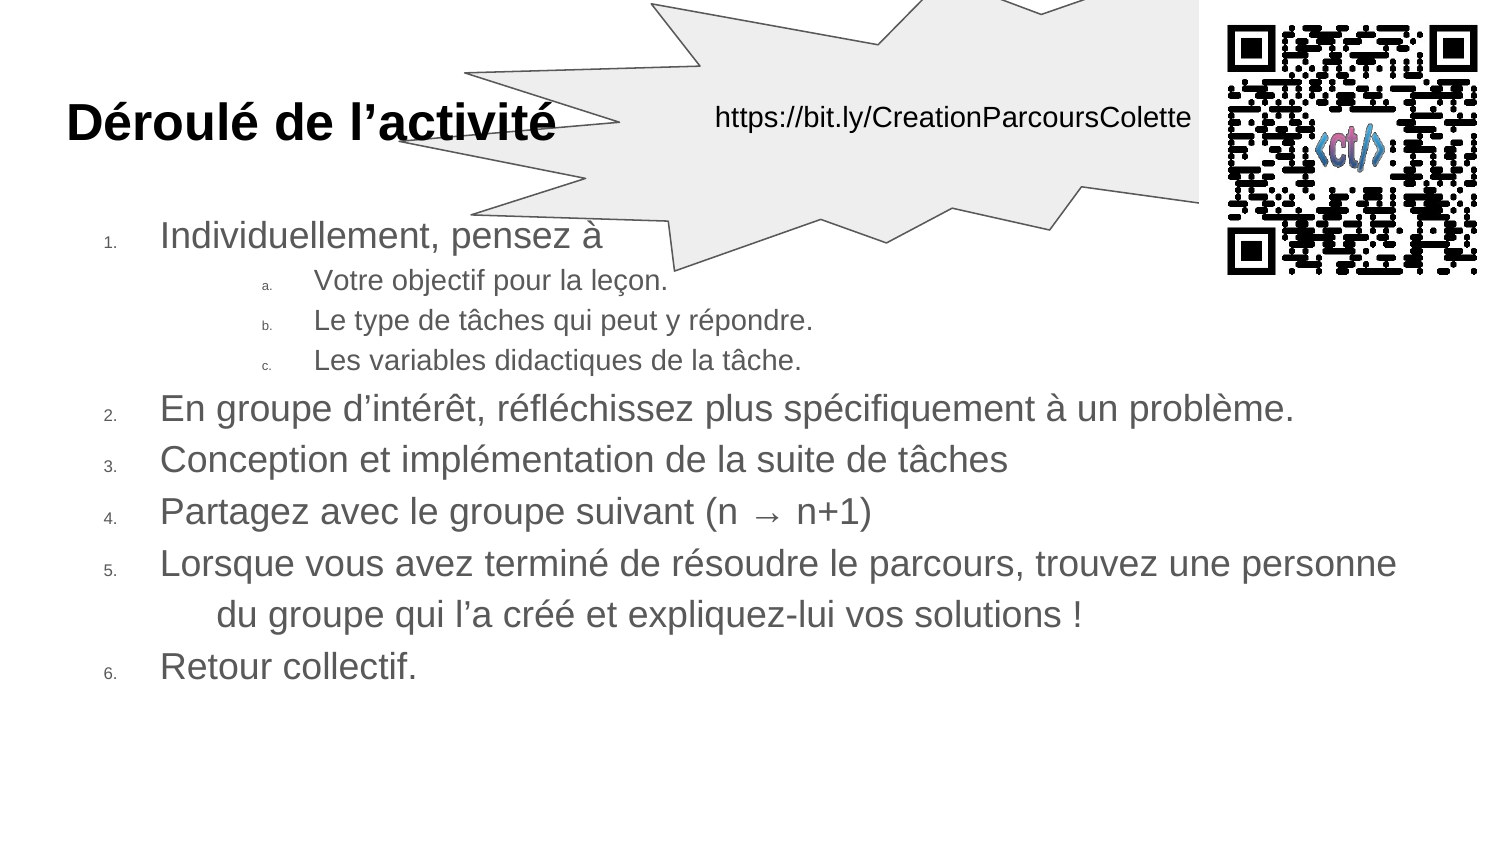

https://bit.ly/CreationParcoursColette
# Déroulé de l’activité
Individuellement, pensez à
Votre objectif pour la leçon.
Le type de tâches qui peut y répondre.
Les variables didactiques de la tâche.
En groupe d’intérêt, réfléchissez plus spécifiquement à un problème.
Conception et implémentation de la suite de tâches
Partagez avec le groupe suivant (n → n+1)
Lorsque vous avez terminé de résoudre le parcours, trouvez une personne du groupe qui l’a créé et expliquez-lui vos solutions !
Retour collectif.